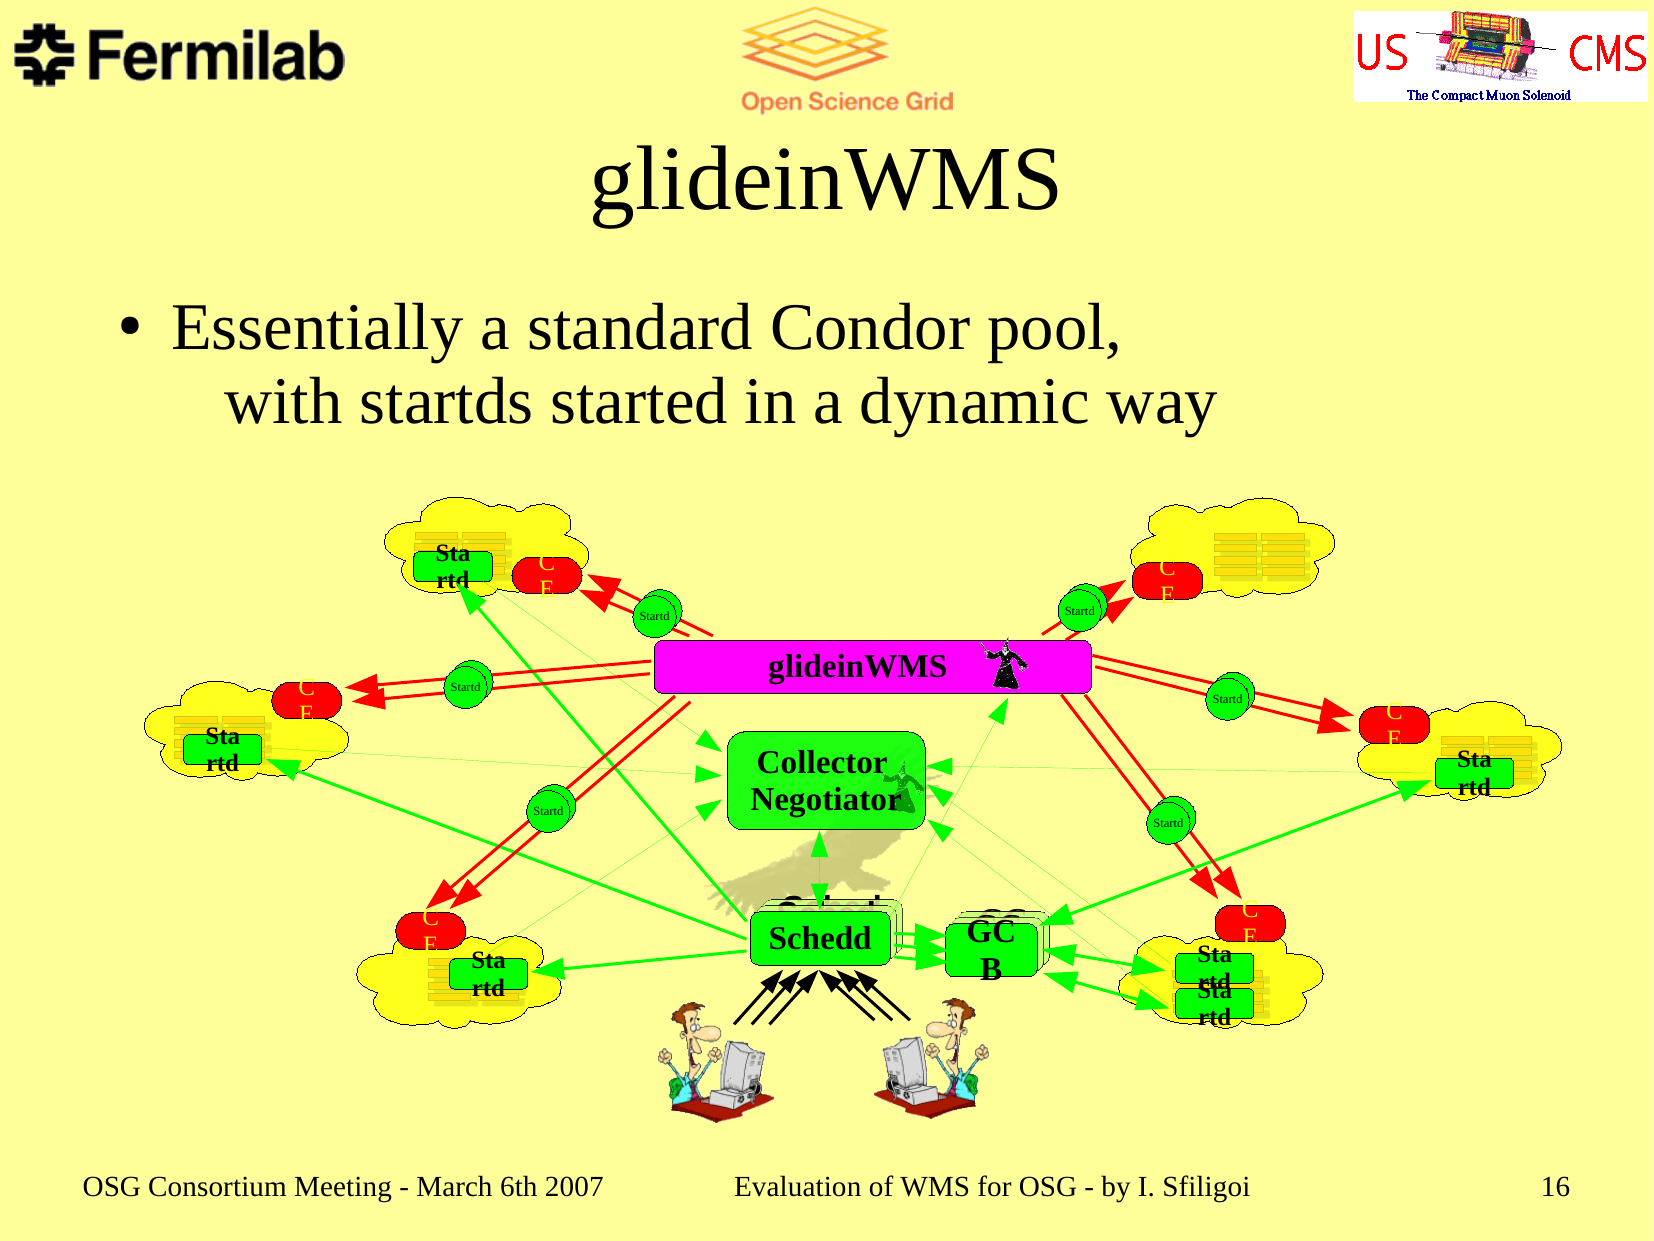

# glideinWMS
Essentially a standard Condor pool,
with startds started in a dynamic way
Startd
CE
CE
Startd
Startd
Startd
Startd
glideinWMS
Startd
Startd
Startd
Startd
CE
CE
Collector
Negotiator
Startd
Startd
Startd
Startd
Startd
Startd
Schedd
CE
Schedd
Schedd
GCB
CE
GCB
GCB
Startd
Startd
Startd
OSG Consortium Meeting - March 6th 2007
Evaluation of WMS for OSG - by I. Sfiligoi
16